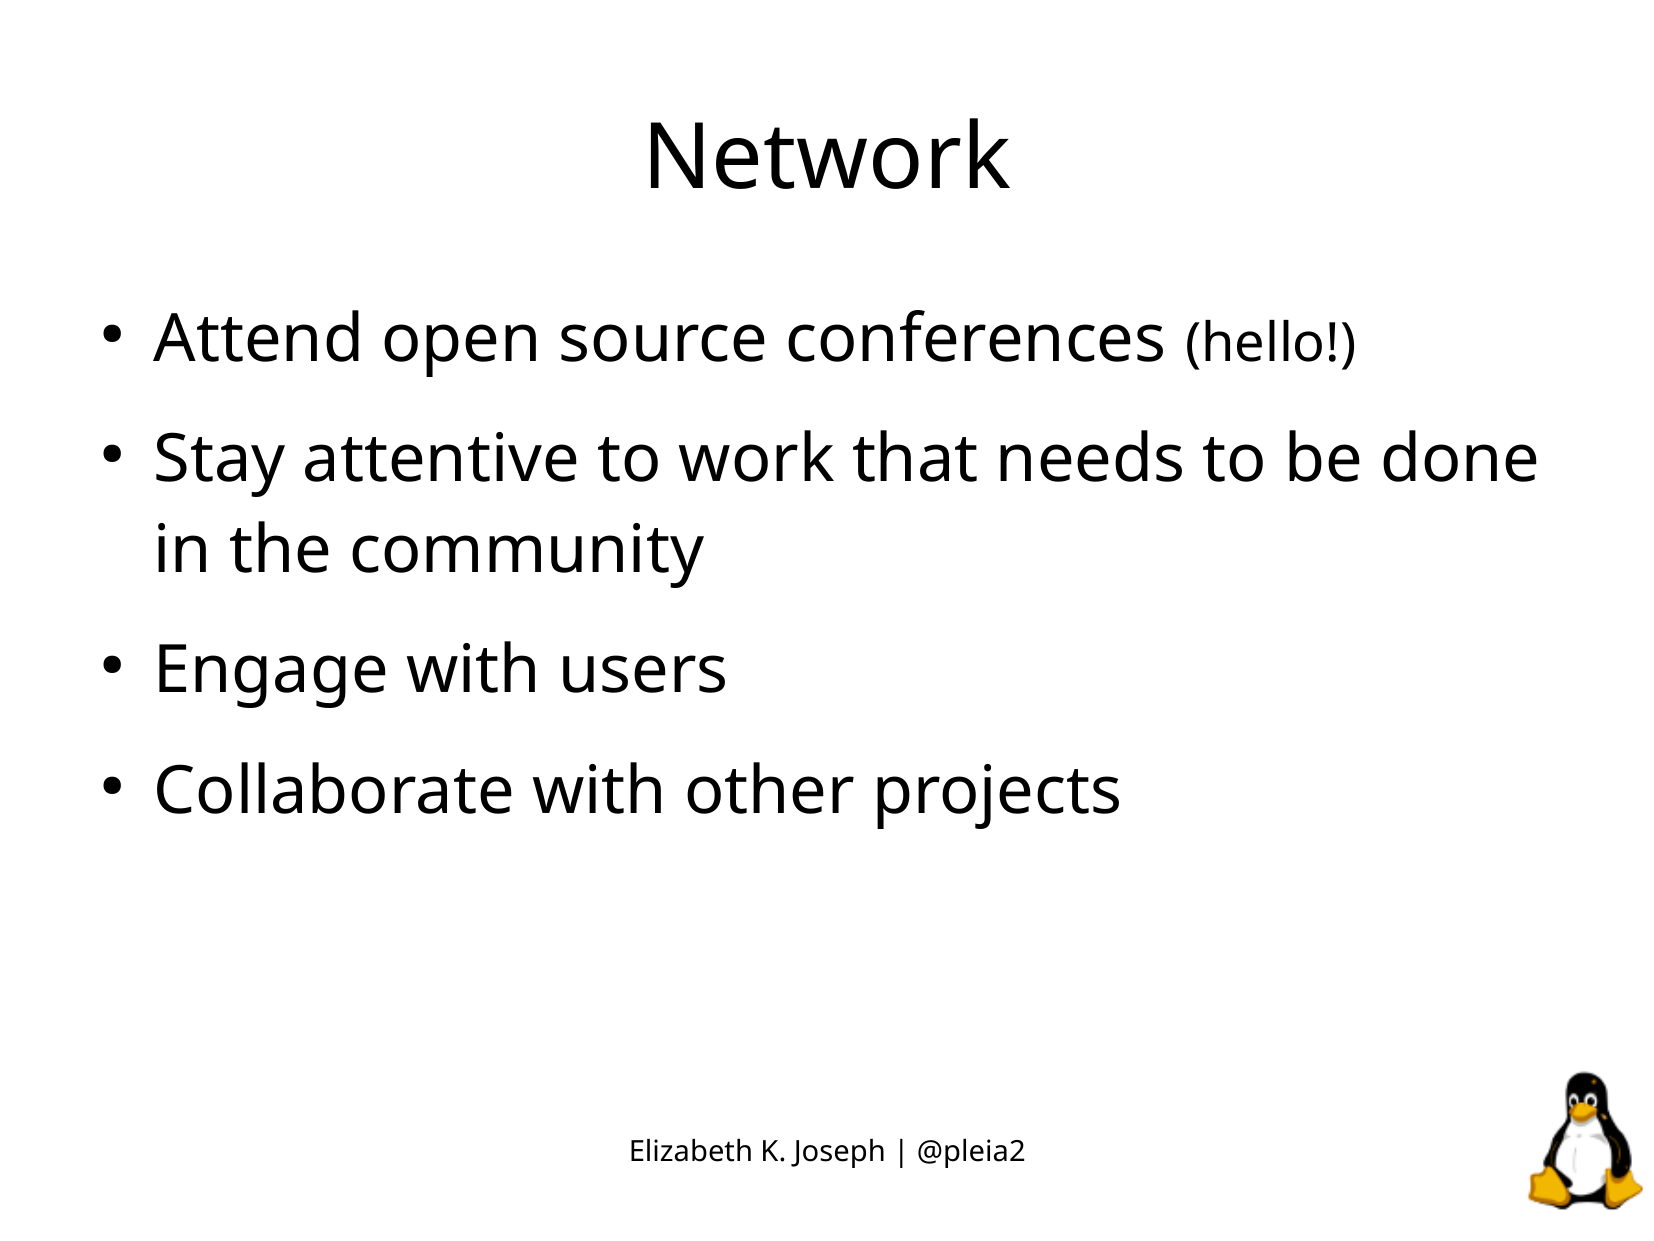

# Network
Attend open source conferences (hello!)
Stay attentive to work that needs to be done in the community
Engage with users
Collaborate with other projects
Elizabeth K. Joseph | @pleia2